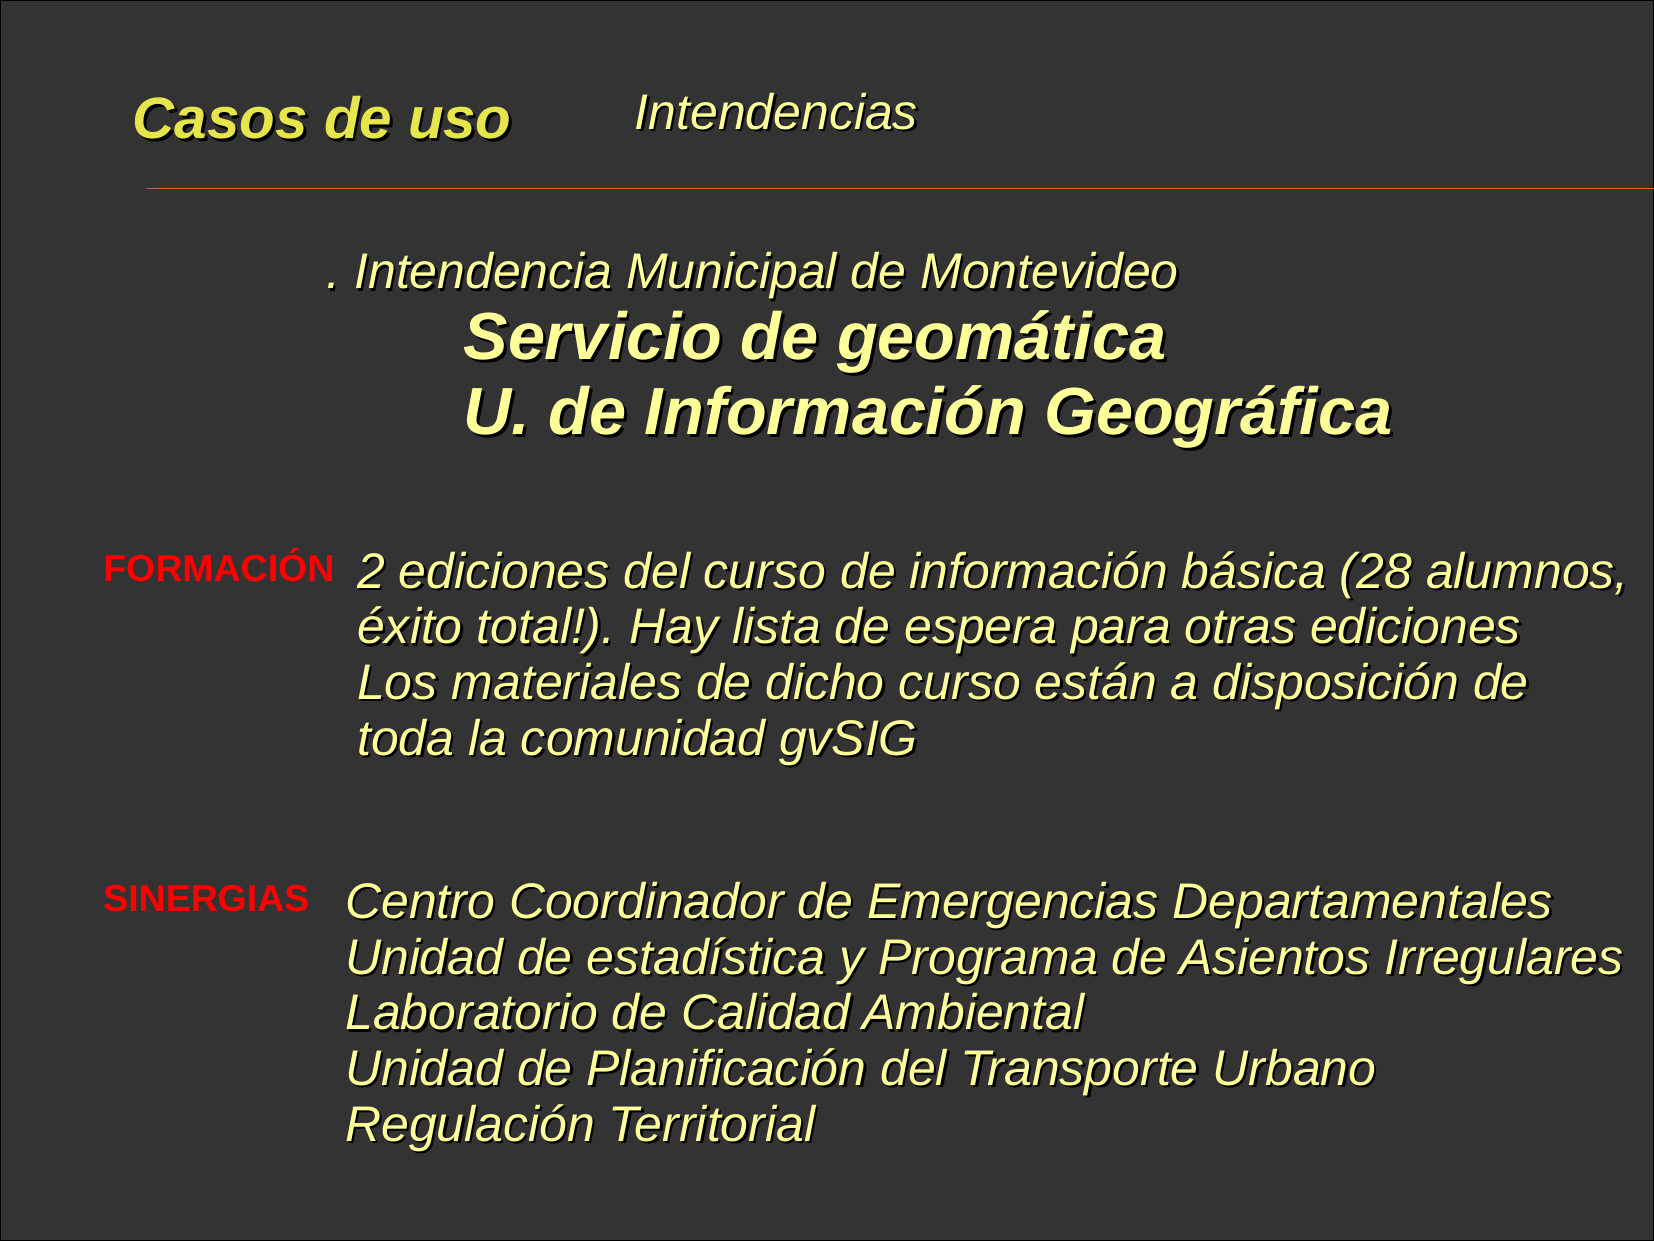

Intendencias
Casos de uso
 . Intendencia Municipal de Montevideo
		Servicio de geomática
		U. de Información Geográfica
2 ediciones del curso de información básica (28 alumnos, éxito total!). Hay lista de espera para otras ediciones
Los materiales de dicho curso están a disposición de toda la comunidad gvSIG
FORMACIÓN
Centro Coordinador de Emergencias Departamentales
Unidad de estadística y Programa de Asientos Irregulares
Laboratorio de Calidad Ambiental
Unidad de Planificación del Transporte Urbano
Regulación Territorial
SINERGIAS